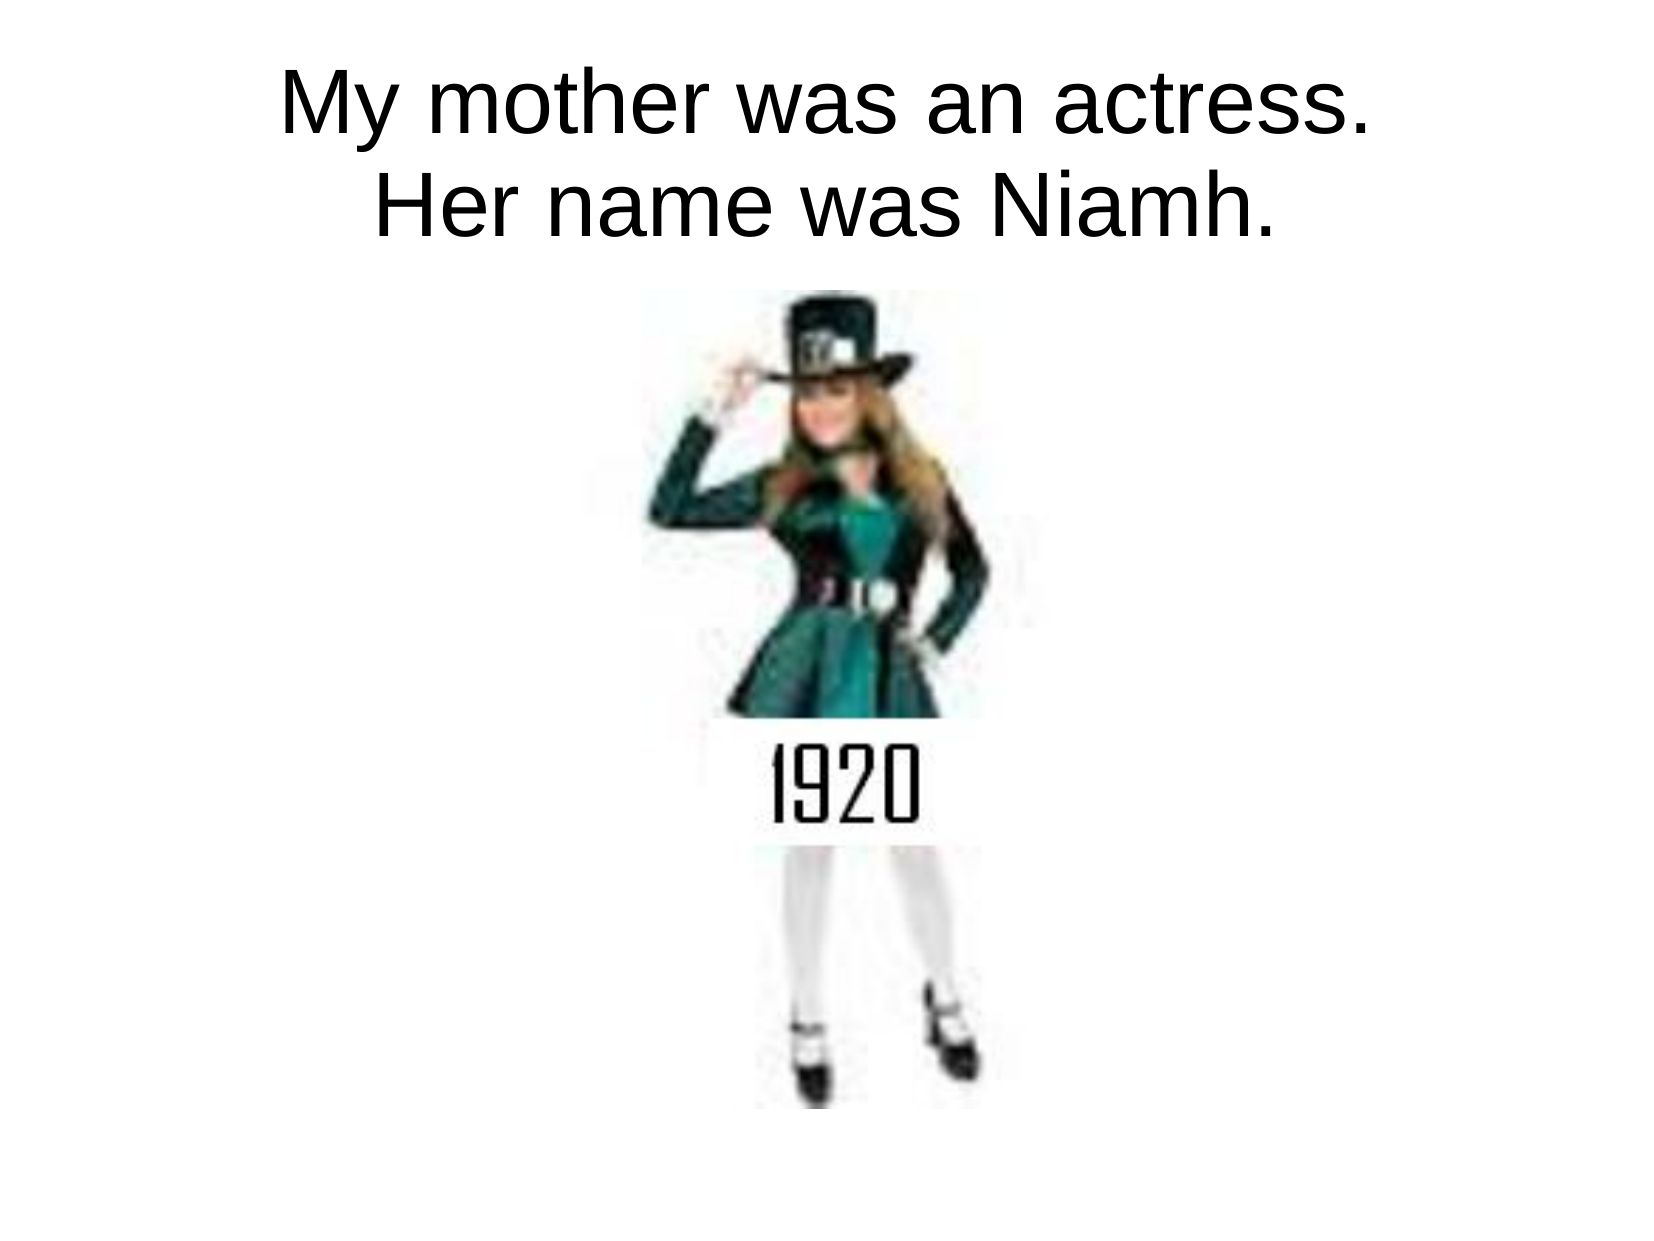

# My mother was an actress. Her name was Niamh.